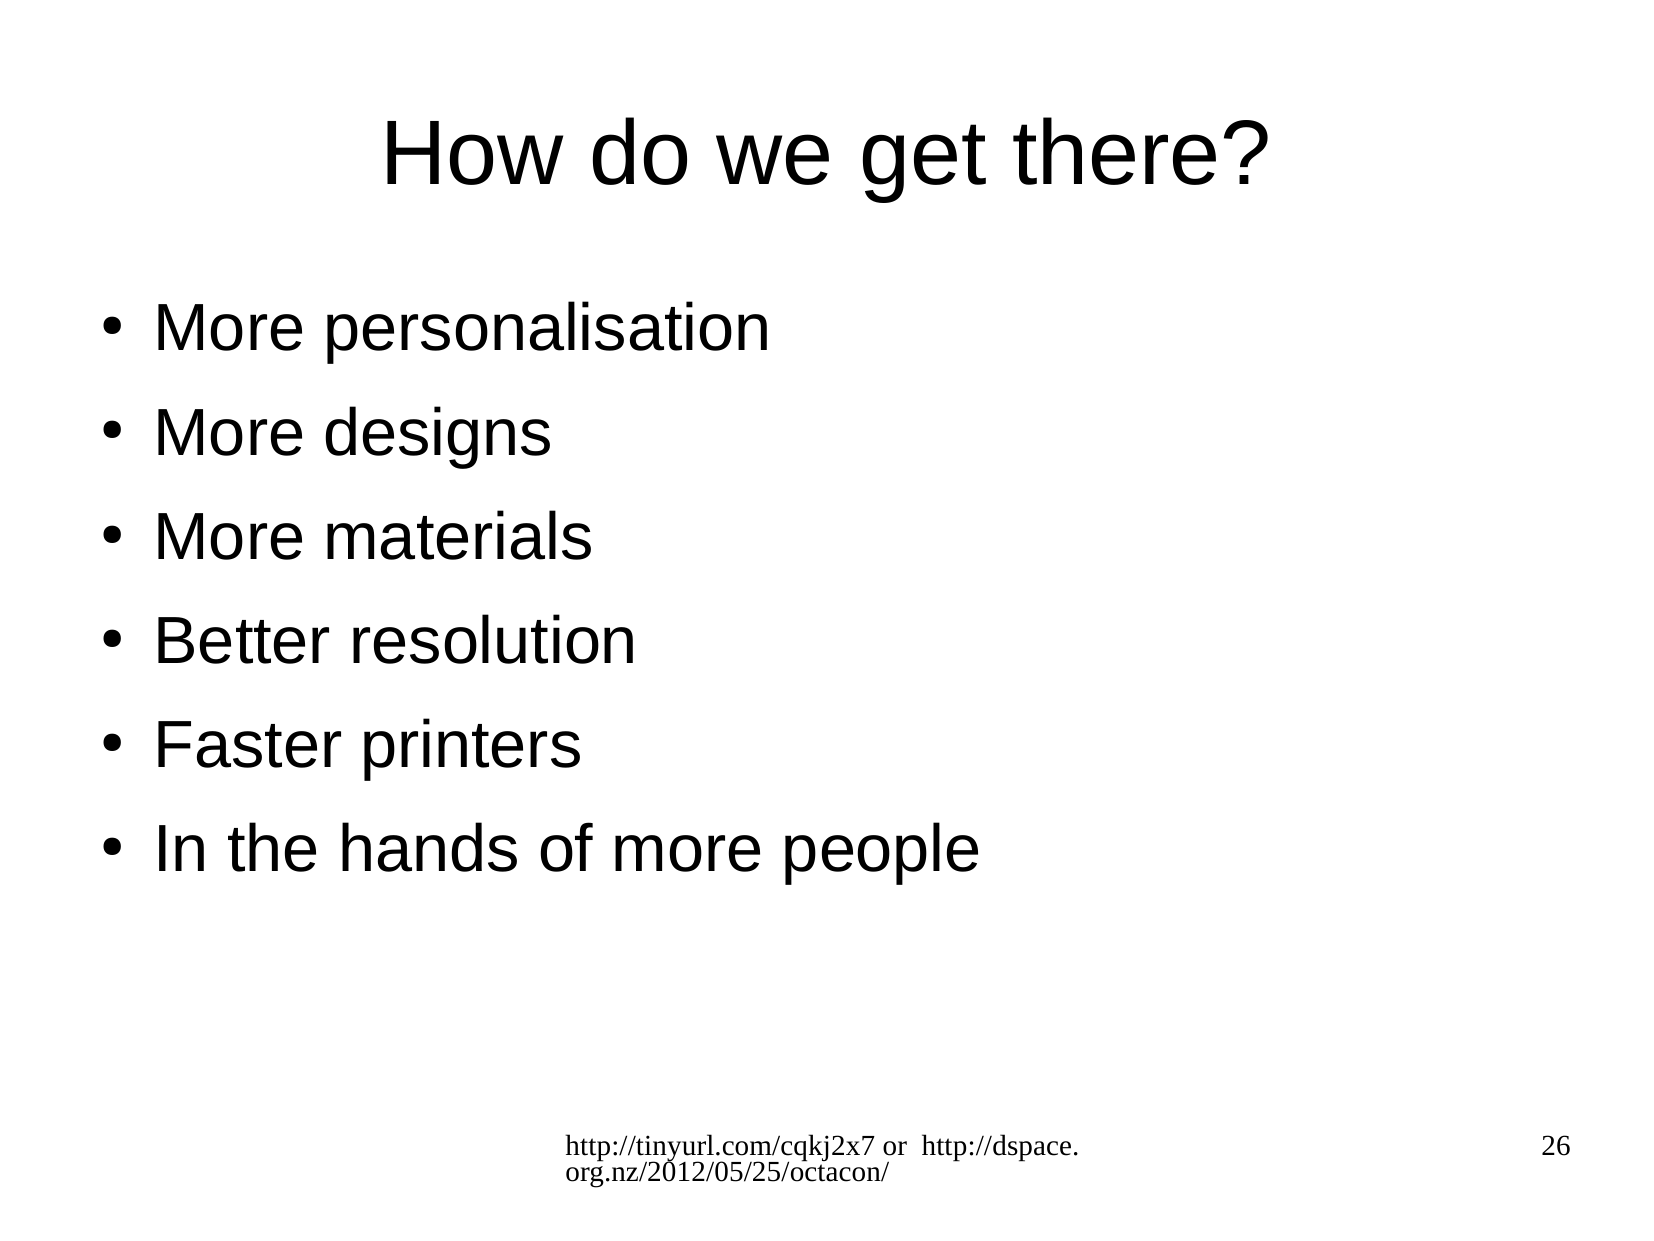

# How do we get there?
More personalisation
More designs
More materials
Better resolution
Faster printers
In the hands of more people
http://tinyurl.com/cqkj2x7 or http://dspace.org.nz/2012/05/25/octacon/
26